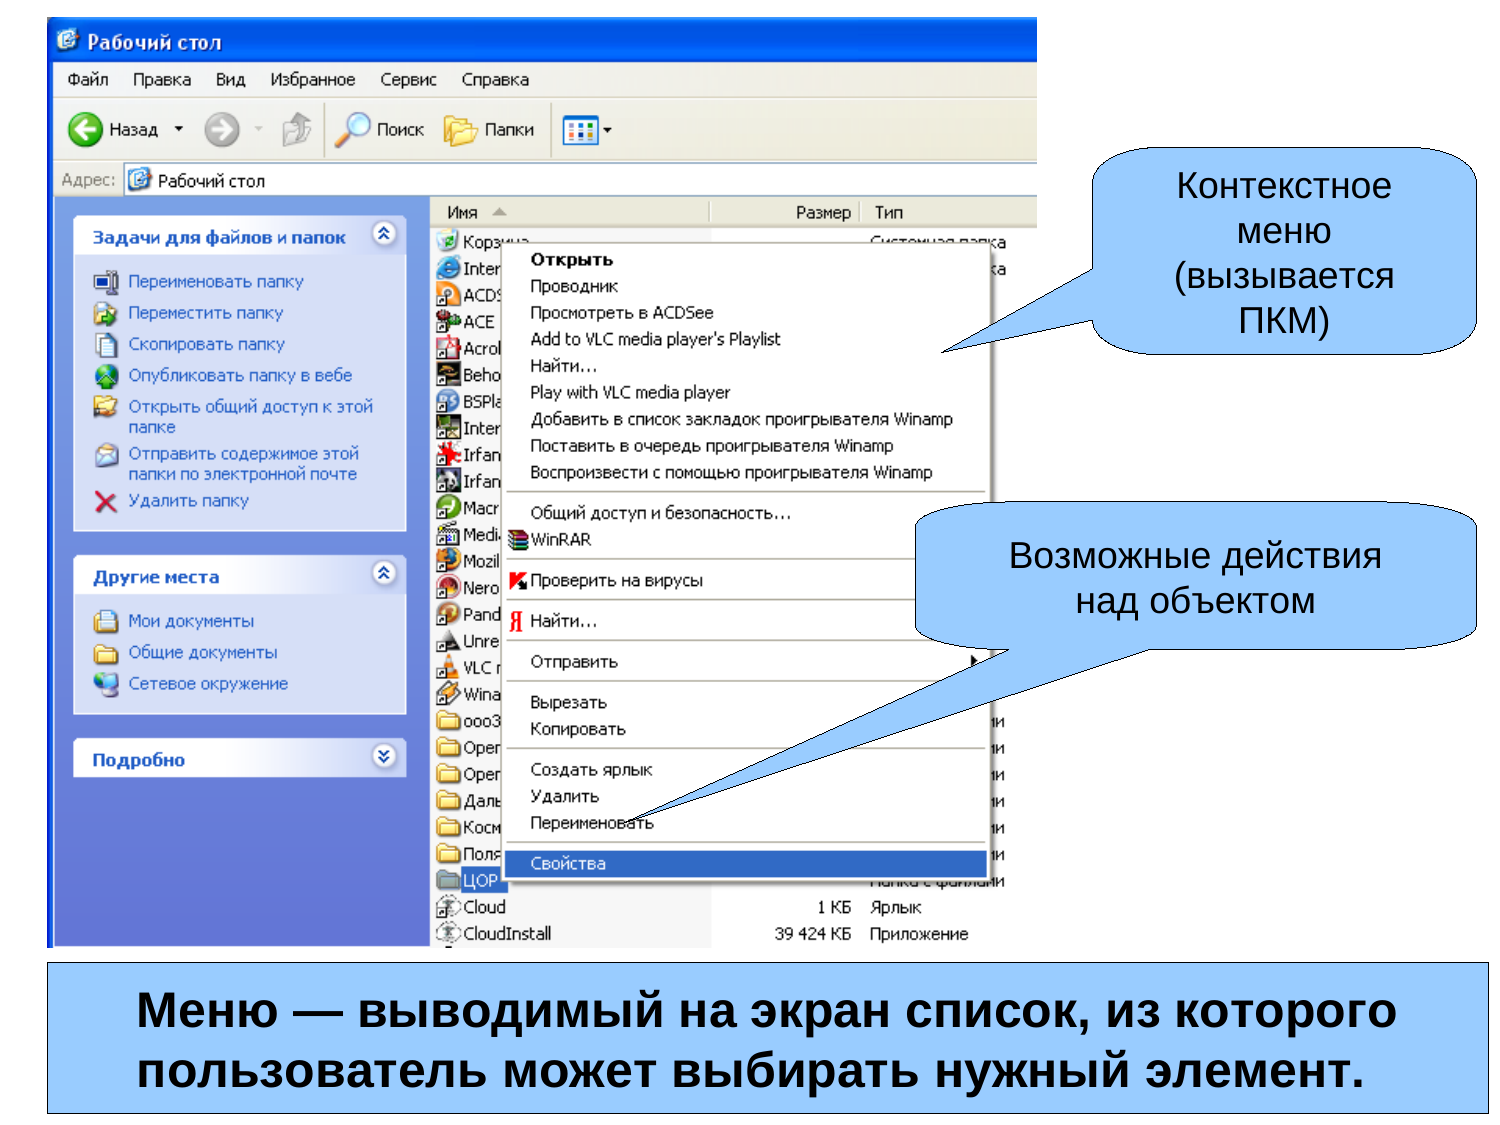

Контекстное
меню
(вызывается
ПКМ)
Возможные действия
над объектом
Меню — выводимый на экран список, из которого
пользователь может выбирать нужный элемент.